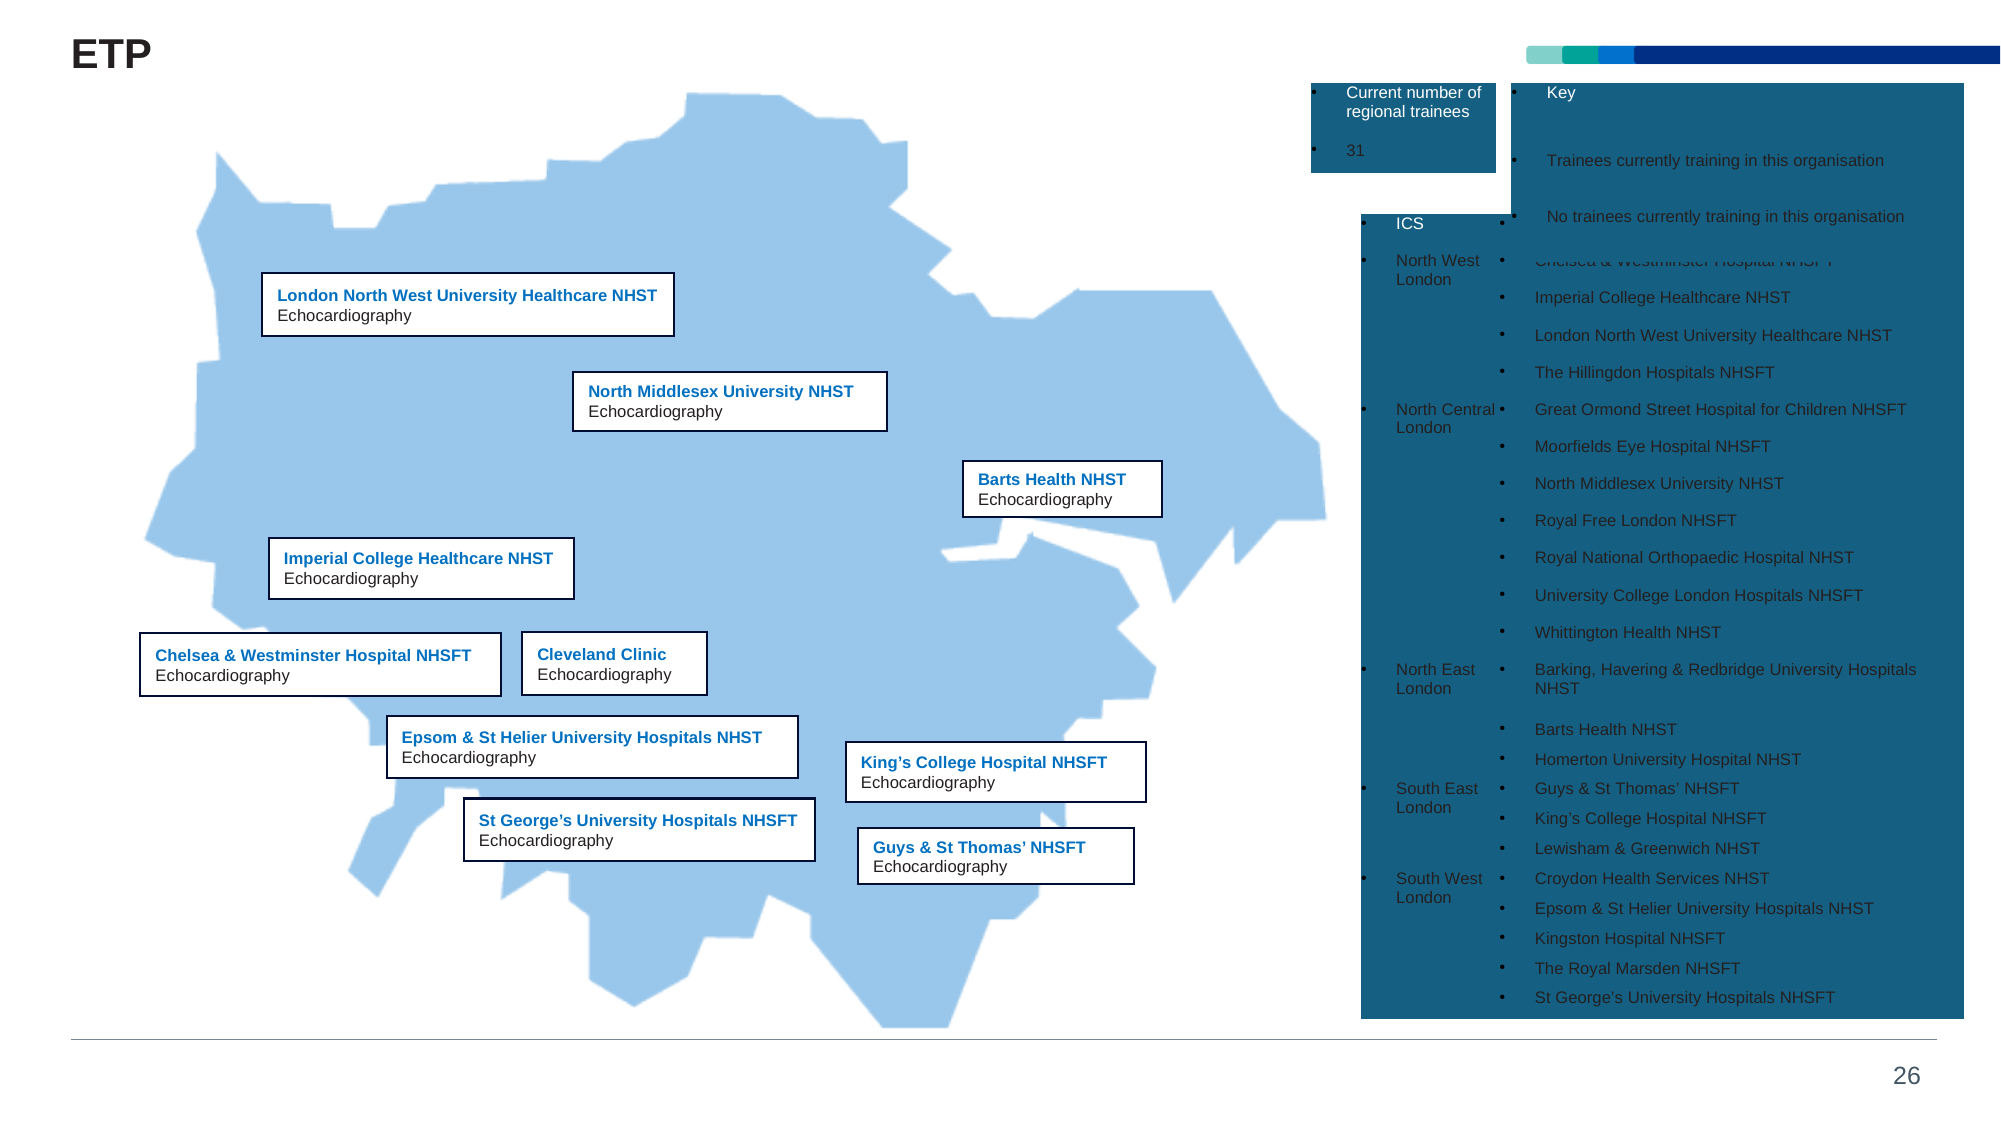

# ETP
| Current number of regional trainees |
| --- |
| 31 |
| Key | |
| --- | --- |
| Trainees currently training in this organisation | |
| No trainees currently training in this organisation | |
| ICS | Organisation |
| --- | --- |
| North West London | Chelsea & Westminster Hospital NHSFT |
| | Imperial College Healthcare NHST |
| | London North West University Healthcare NHST |
| | The Hillingdon Hospitals NHSFT |
| North Central London | Great Ormond Street Hospital for Children NHSFT |
| | Moorfields Eye Hospital NHSFT |
| | North Middlesex University NHST |
| | Royal Free London NHSFT |
| | Royal National Orthopaedic Hospital NHST |
| | University College London Hospitals NHSFT |
| | Whittington Health NHST |
| North East London | Barking, Havering & Redbridge University Hospitals NHST |
| | Barts Health NHST |
| | Homerton University Hospital NHST |
| South East London | Guys & St Thomas’ NHSFT |
| | King’s College Hospital NHSFT |
| | Lewisham & Greenwich NHST |
| South West London | Croydon Health Services NHST |
| | Epsom & St Helier University Hospitals NHST |
| | Kingston Hospital NHSFT |
| | The Royal Marsden NHSFT |
| | St George’s University Hospitals NHSFT |
London North West University Healthcare NHST
Echocardiography
North Middlesex University NHST
Echocardiography
Barts Health NHST
Echocardiography
Imperial College Healthcare NHST
Echocardiography
Cleveland Clinic
Echocardiography
Chelsea & Westminster Hospital NHSFT
Echocardiography
Epsom & St Helier University Hospitals NHST
Echocardiography
King’s College Hospital NHSFT
Echocardiography
St George’s University Hospitals NHSFT
Echocardiography
Guys & St Thomas’ NHSFT
Echocardiography